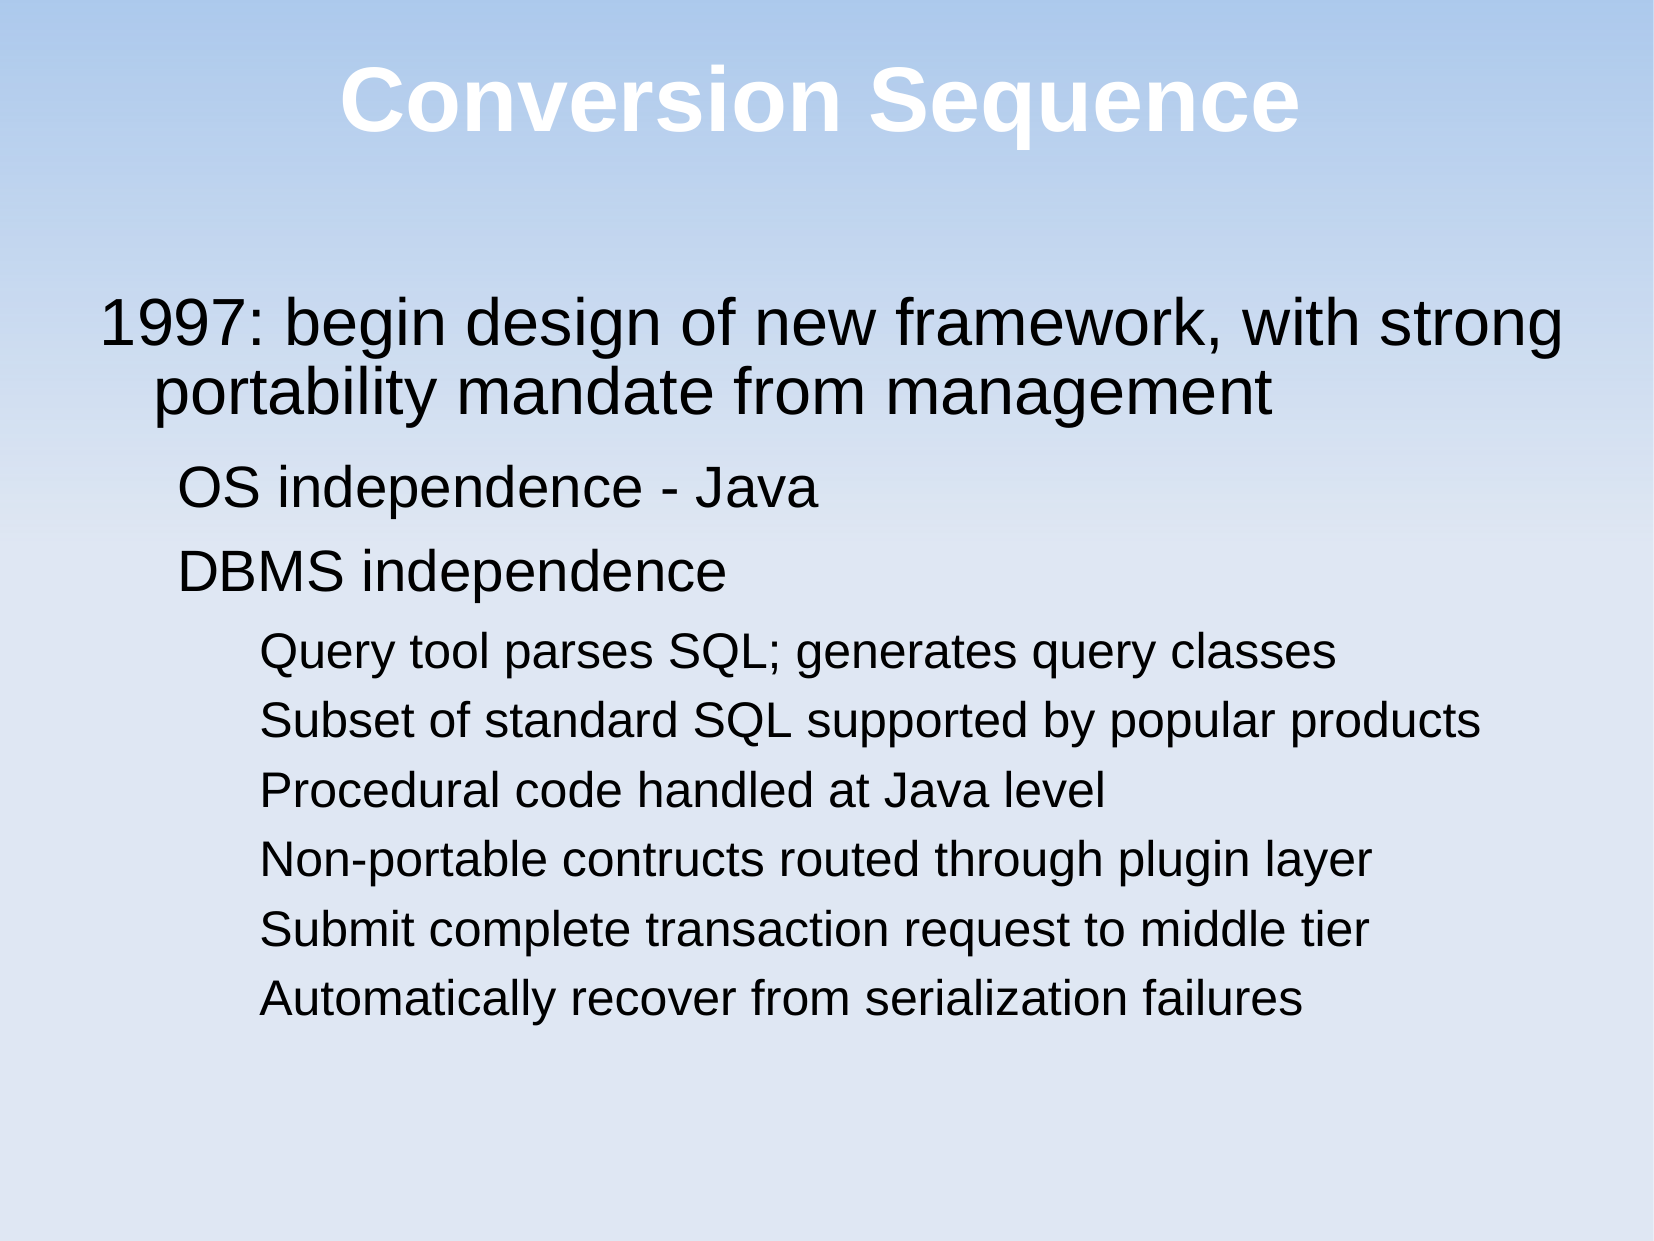

# Conversion Sequence
1997: begin design of new framework, with strong portability mandate from management
OS independence - Java
DBMS independence
Query tool parses SQL; generates query classes
Subset of standard SQL supported by popular products
Procedural code handled at Java level
Non-portable contructs routed through plugin layer
Submit complete transaction request to middle tier
Automatically recover from serialization failures